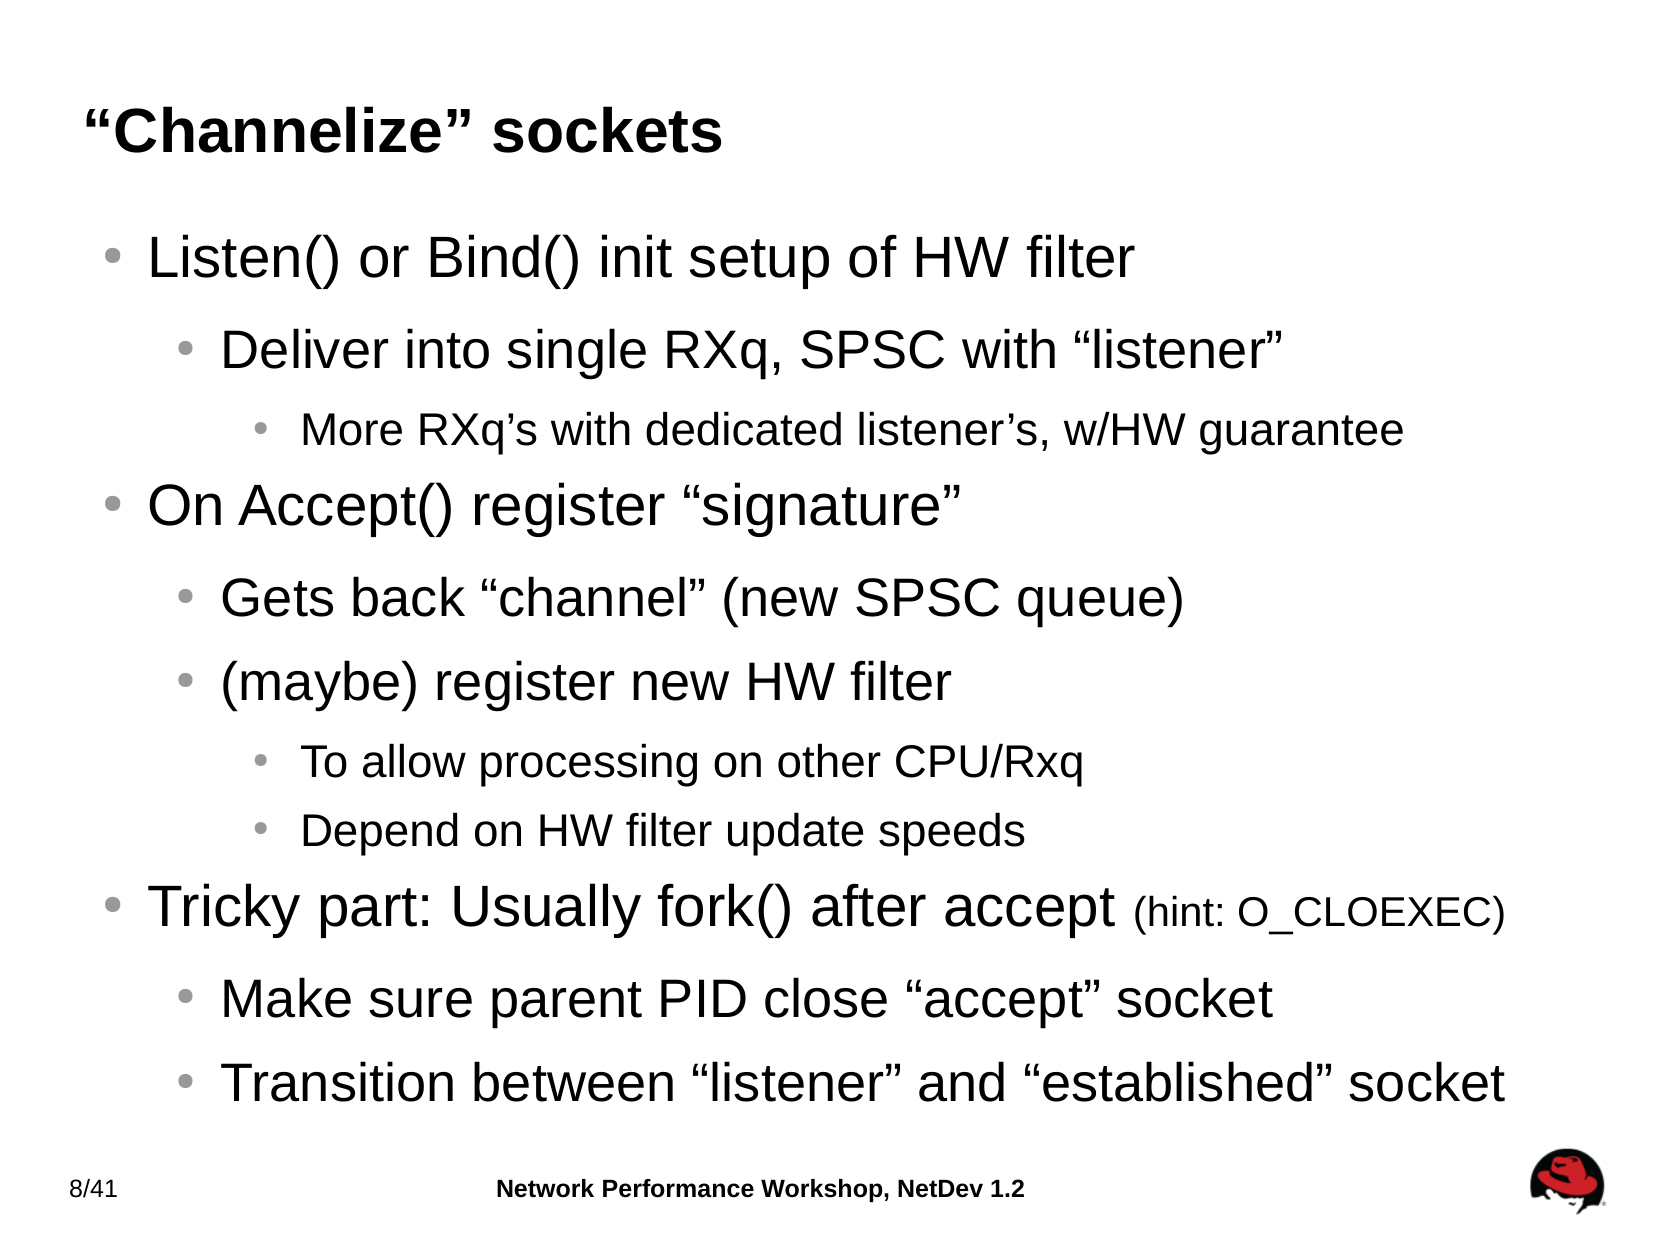

# “Channelize” sockets
Listen() or Bind() init setup of HW filter
Deliver into single RXq, SPSC with “listener”
More RXq’s with dedicated listener’s, w/HW guarantee
On Accept() register “signature”
Gets back “channel” (new SPSC queue)
(maybe) register new HW filter
To allow processing on other CPU/Rxq
Depend on HW filter update speeds
Tricky part: Usually fork() after accept (hint: O_CLOEXEC)
Make sure parent PID close “accept” socket
Transition between “listener” and “established” socket